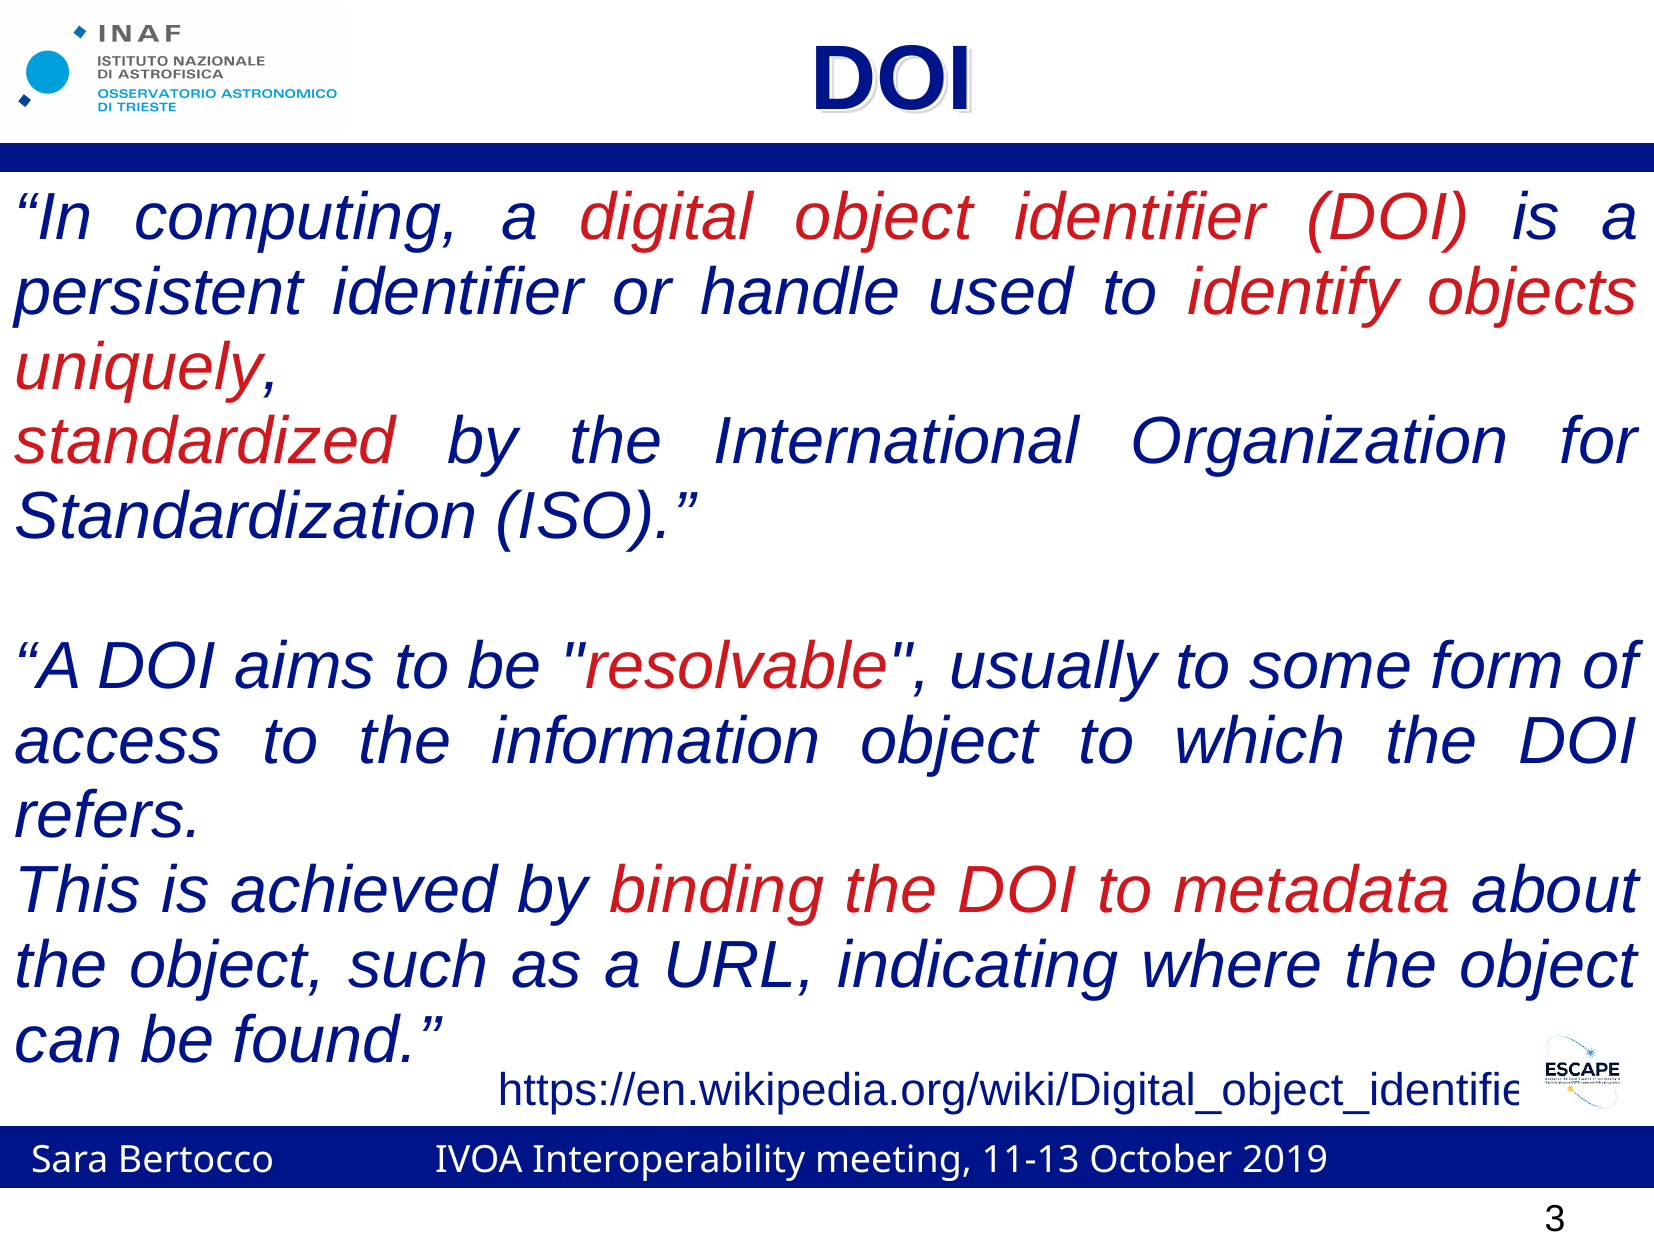

# DOI
“In computing, a digital object identifier (DOI) is a persistent identifier or handle used to identify objects uniquely,
standardized by the International Organization for Standardization (ISO).”
“A DOI aims to be "resolvable", usually to some form of access to the information object to which the DOI refers.
This is achieved by binding the DOI to metadata about the object, such as a URL, indicating where the object can be found.”
https://en.wikipedia.org/wiki/Digital_object_identifier
Sara Bertocco		 IVOA Interoperability meeting, 11-13 October 2019